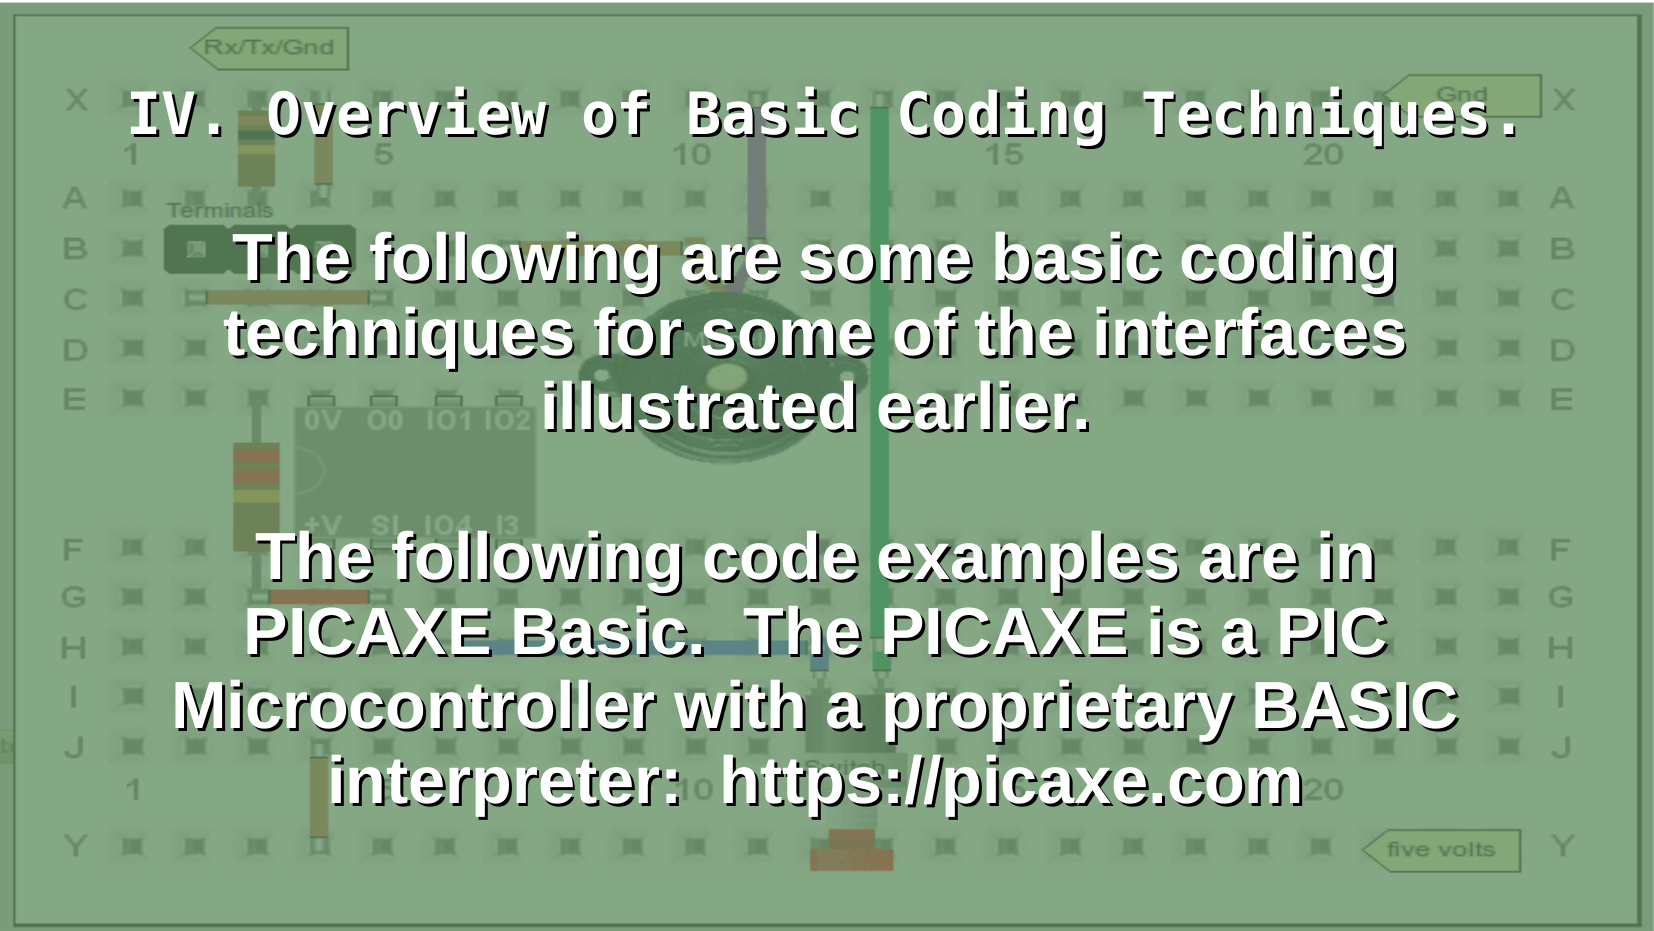

# IV. Overview of Basic Coding Techniques.
The following are some basic coding techniques for some of the interfaces illustrated earlier.
The following code examples are in
PICAXE Basic. The PICAXE is a PIC Microcontroller with a proprietary BASIC interpreter: https://picaxe.com